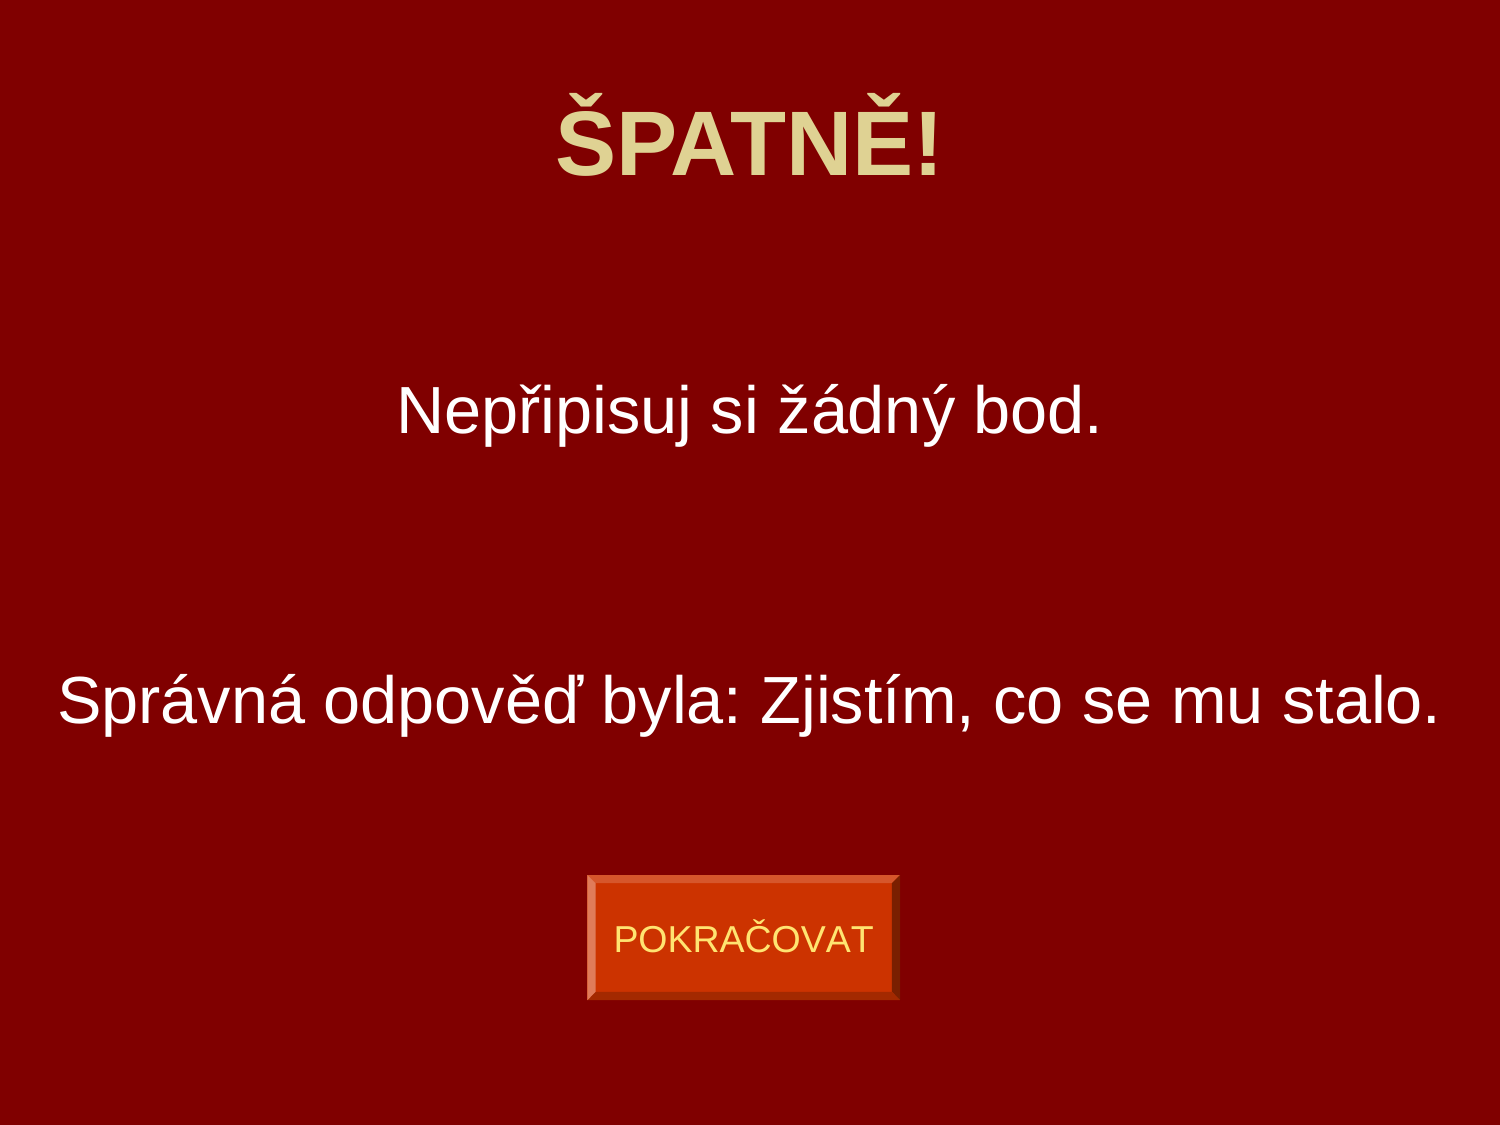

# ŠPATNĚ!
Nepřipisuj si žádný bod.
Správná odpověď byla: Zjistím, co se mu stalo.
POKRAČOVAT